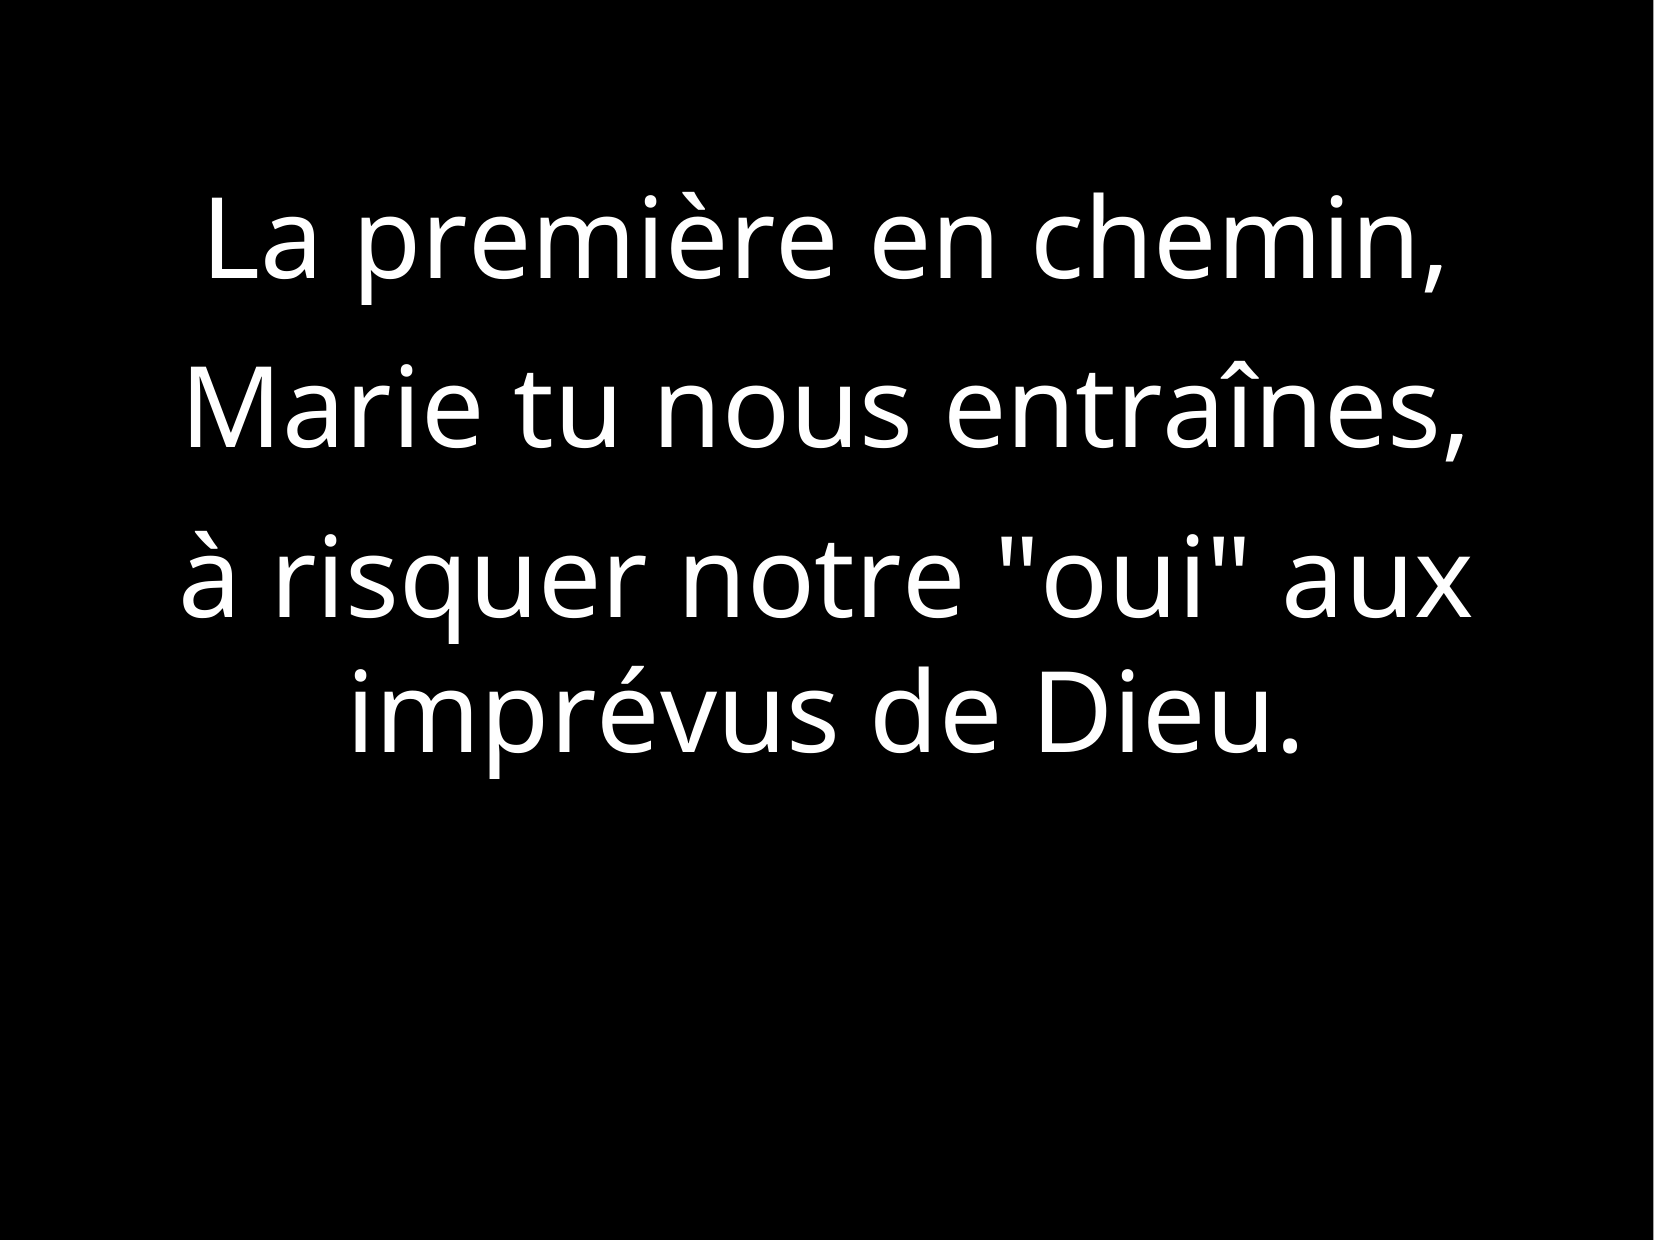

# La première en chemin,
Marie tu nous entraînes,
à risquer notre "oui" aux imprévus de Dieu.